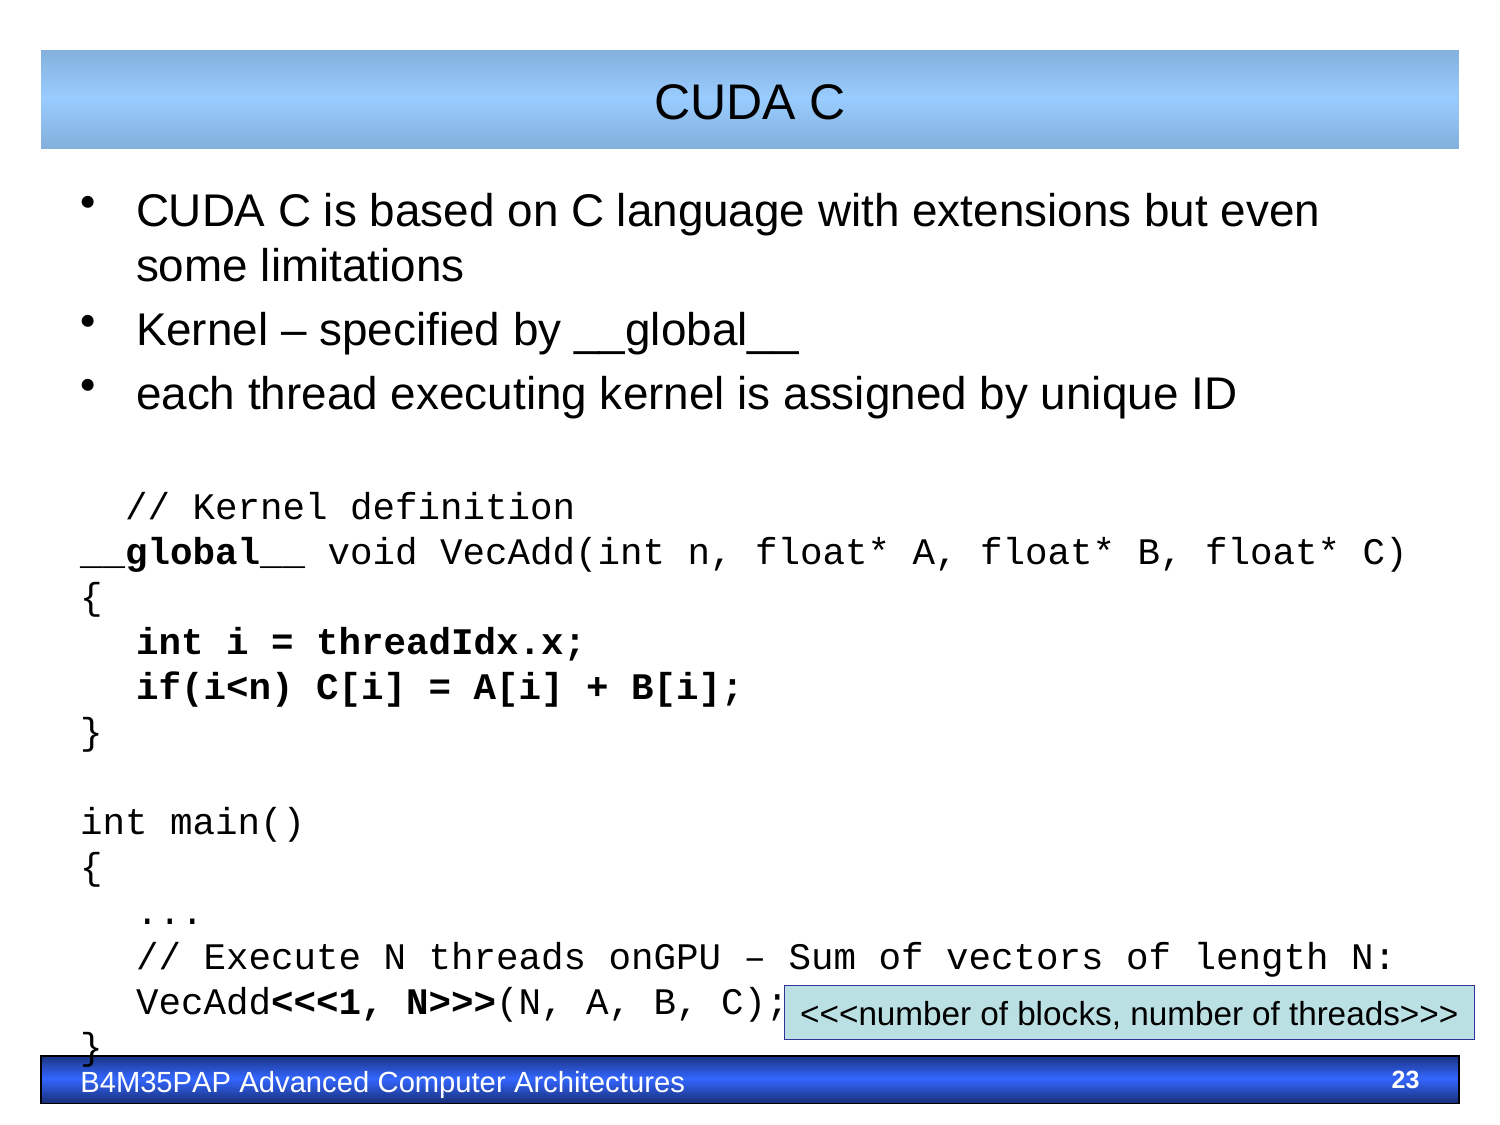

# CUDA C
CUDA C is based on C language with extensions but even some limitations
Kernel – specified by __global__
each thread executing kernel is assigned by unique ID
 // Kernel definition
__global__ void VecAdd(int n, float* A, float* B, float* C)
{
	int i = threadIdx.x;
	if(i<n) C[i] = A[i] + B[i];
}
int main()
{
	...
	// Execute N threads onGPU – Sum of vectors of length N:
	VecAdd<<<1, N>>>(N, A, B, C);
}
<<<number of blocks, number of threads>>>